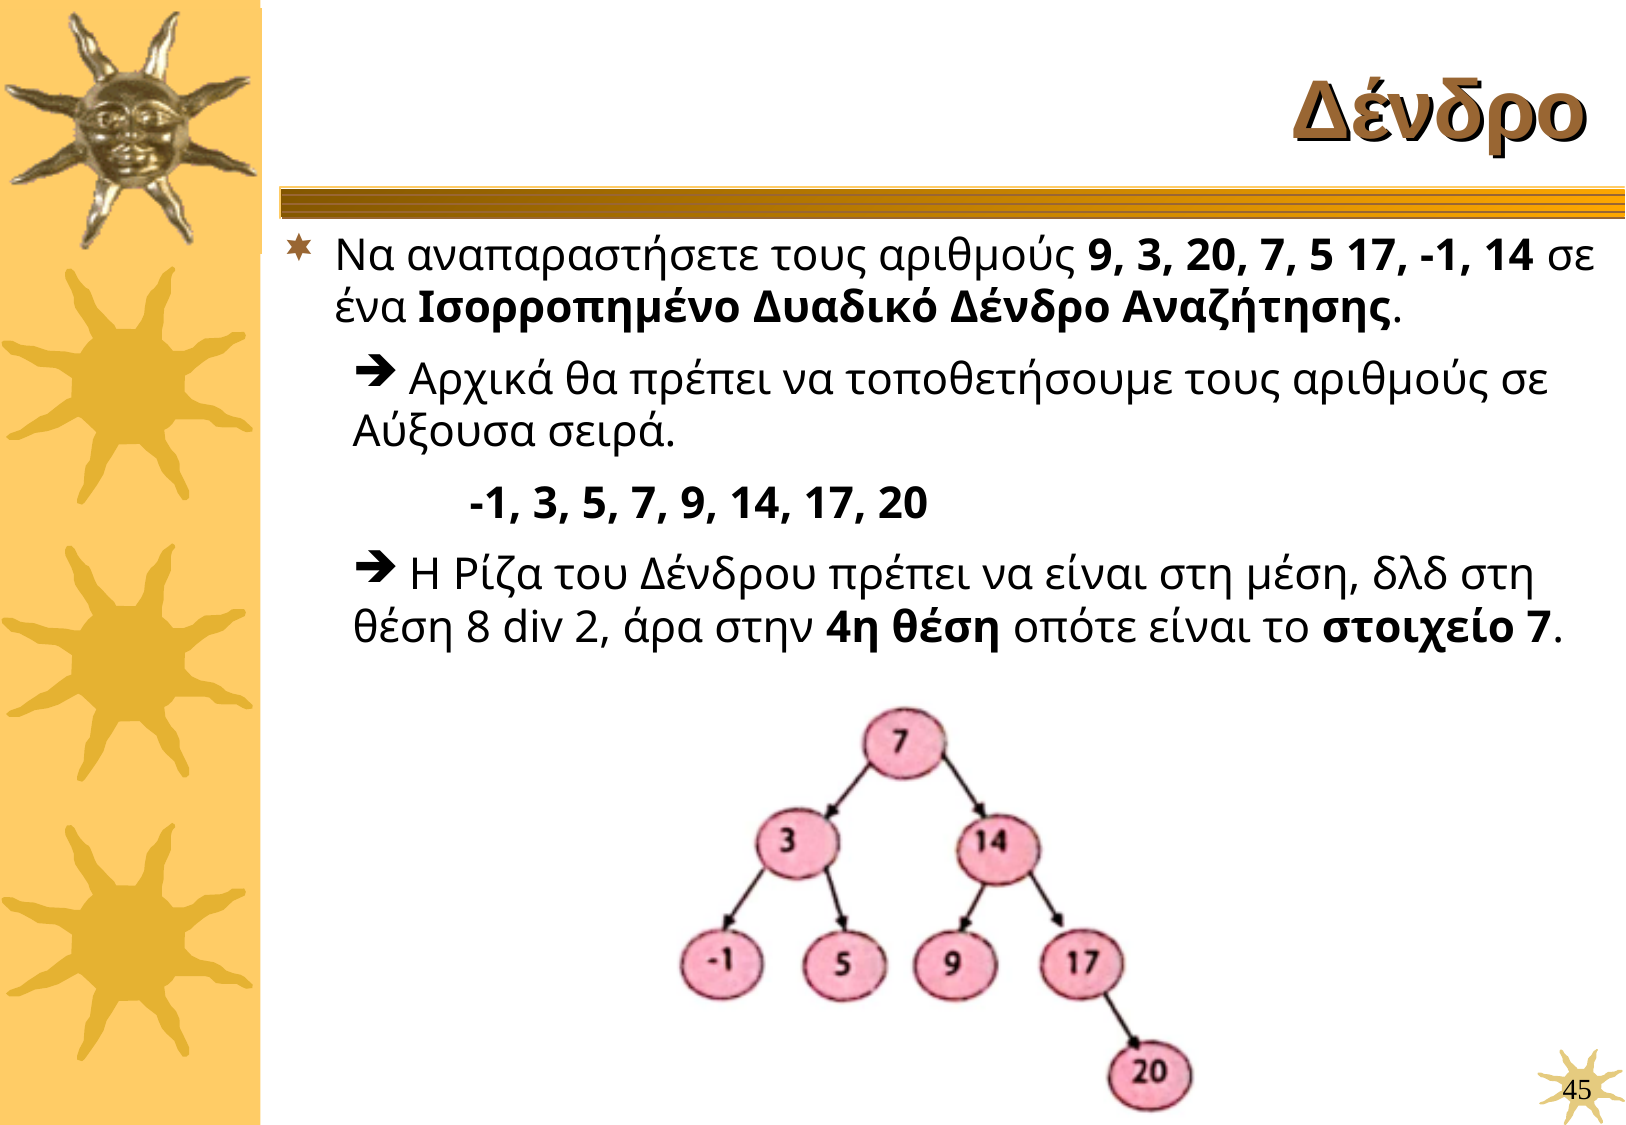

Δένδρο
Να αναπαραστήσετε τους αριθμούς 9, 3, 20, 7, 5 17, -1, 14 σε ένα Ισορροπημένο Δυαδικό Δένδρο Αναζήτησης.
 Αρχικά θα πρέπει να τοποθετήσουμε τους αριθμούς σε Αύξουσα σειρά.
-1, 3, 5, 7, 9, 14, 17, 20
 Η Ρίζα του Δένδρου πρέπει να είναι στη μέση, δλδ στη θέση 8 div 2, άρα στην 4η θέση οπότε είναι το στοιχείο 7.
Εν. 1.3.2
45